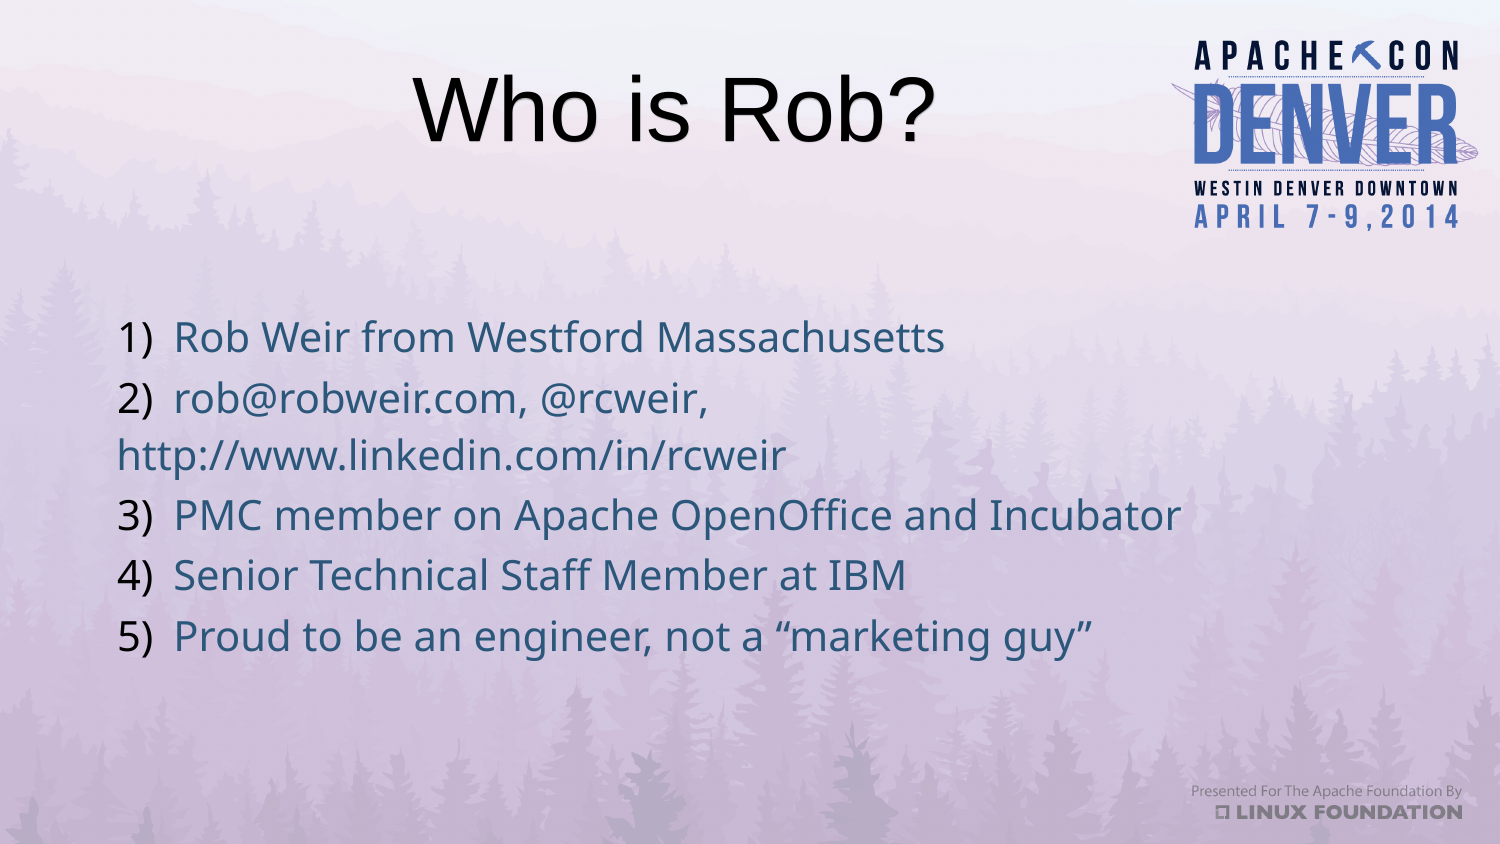

# Who is Rob?
Rob Weir from Westford Massachusetts
rob@robweir.com, @rcweir, http://www.linkedin.com/in/rcweir
PMC member on Apache OpenOffice and Incubator
Senior Technical Staff Member at IBM
Proud to be an engineer, not a “marketing guy”